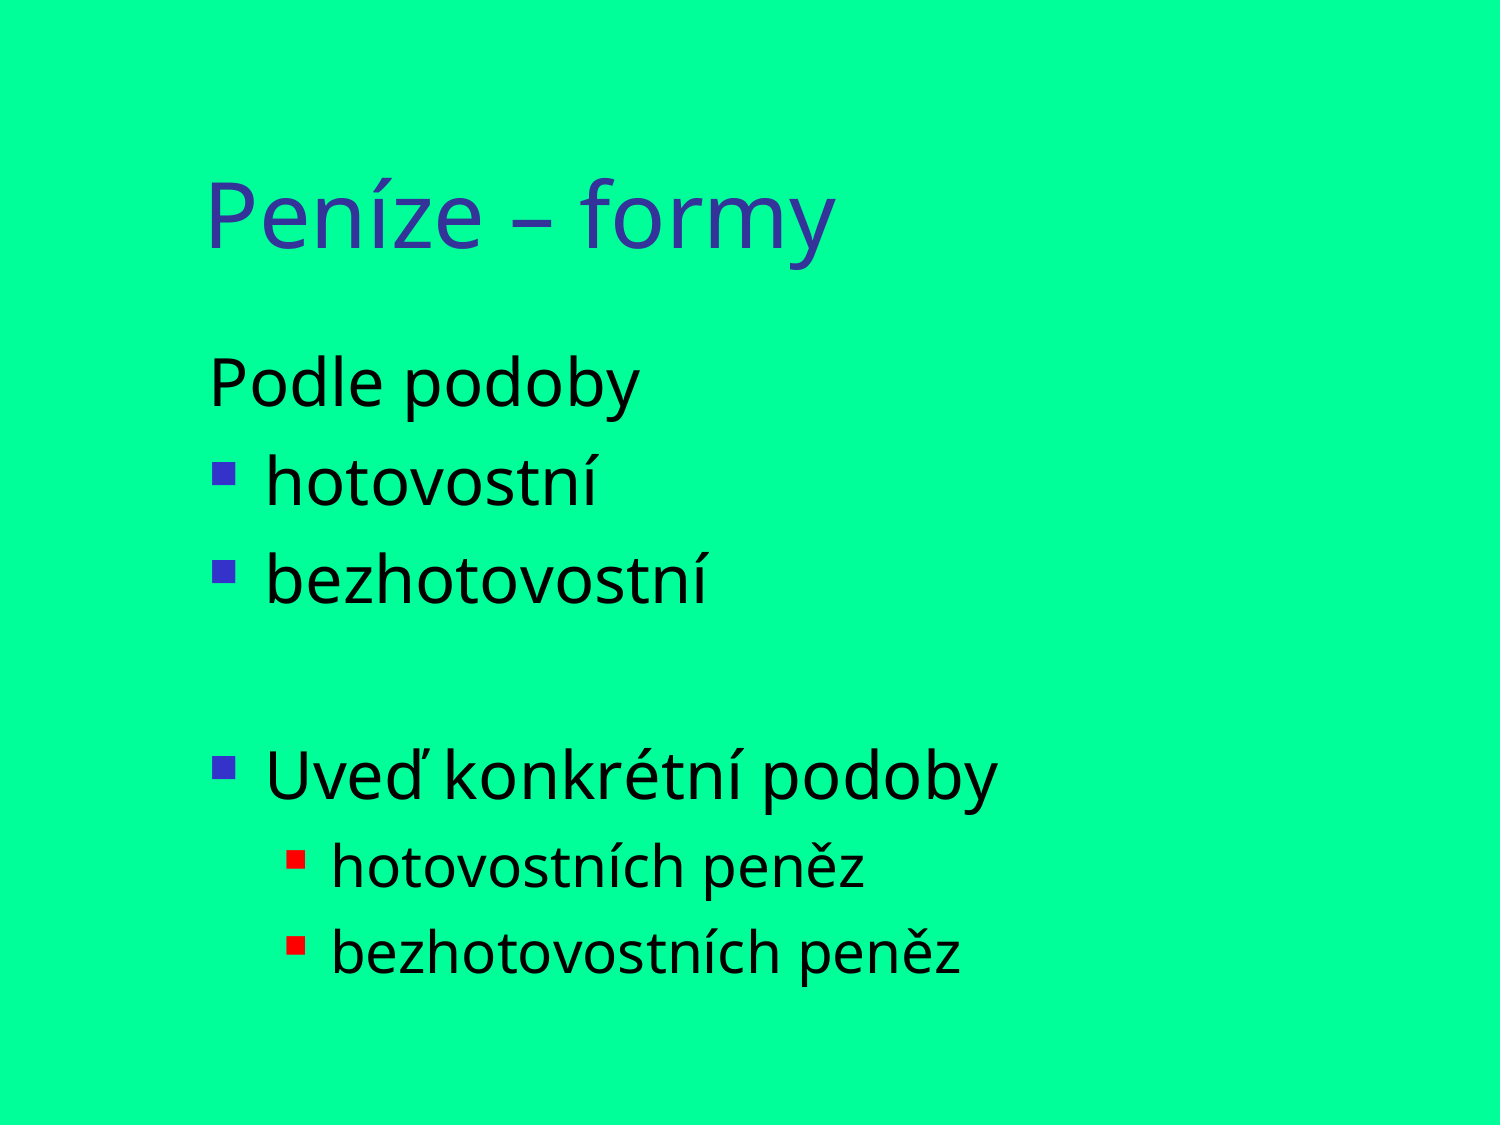

# Peníze – formy
Podle podoby
hotovostní
bezhotovostní
Uveď konkrétní podoby
hotovostních peněz
bezhotovostních peněz